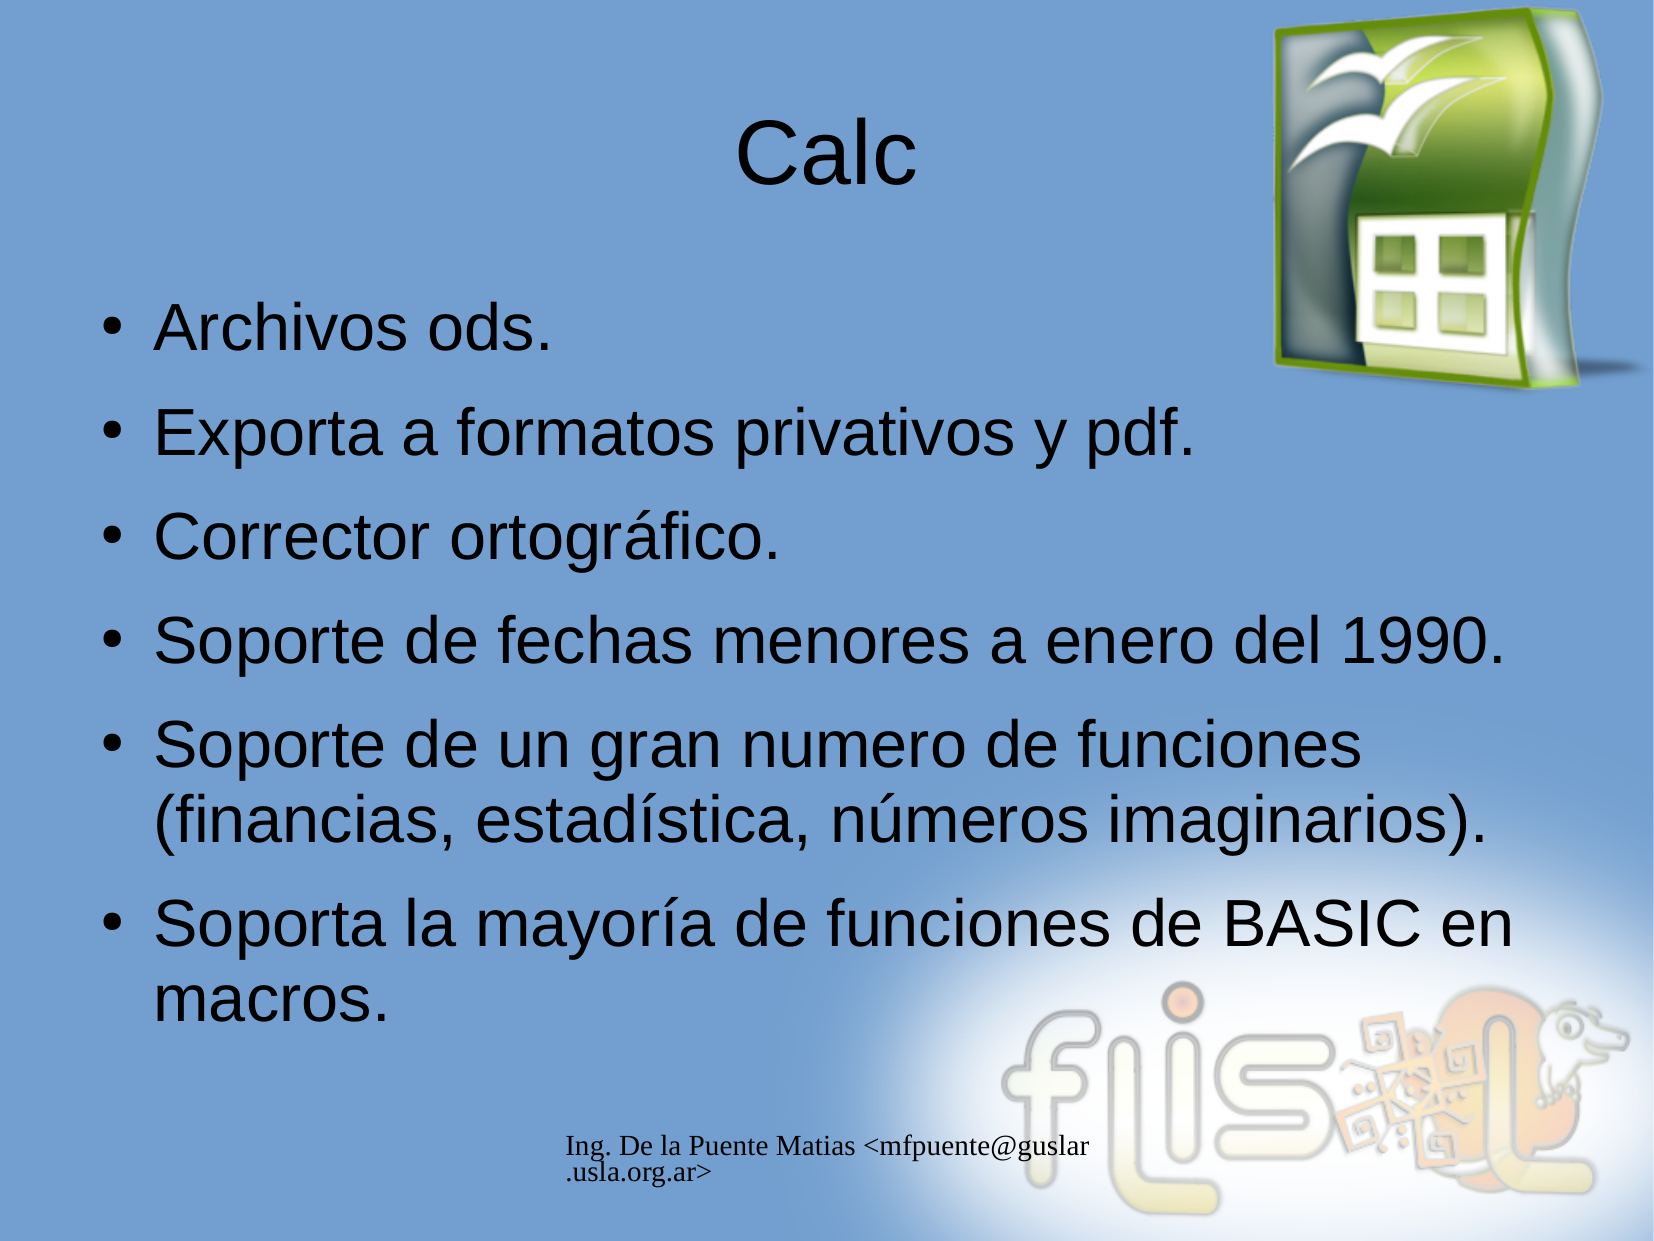

# Calc
Archivos ods.
Exporta a formatos privativos y pdf.
Corrector ortográfico.
Soporte de fechas menores a enero del 1990.
Soporte de un gran numero de funciones (financias, estadística, números imaginarios).
Soporta la mayoría de funciones de BASIC en macros.
Ing. De la Puente Matias <mfpuente@guslar.usla.org.ar>